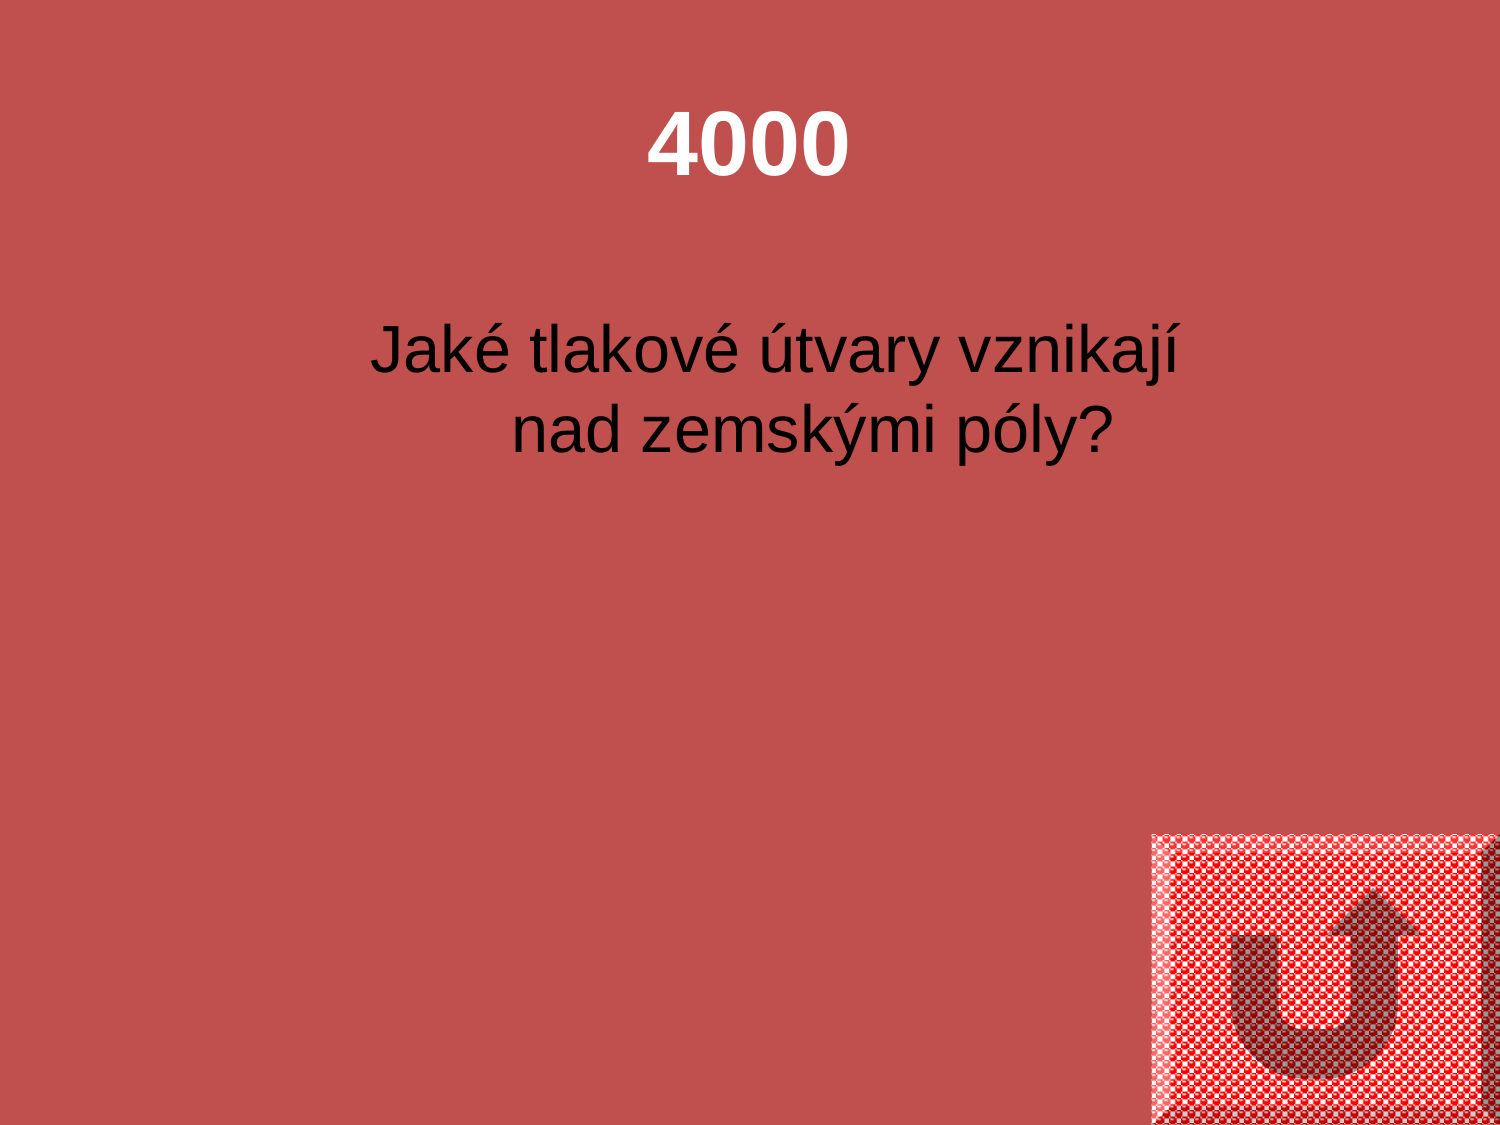

# 4000
Jaké tlakové útvary vznikají
nad zemskými póly?